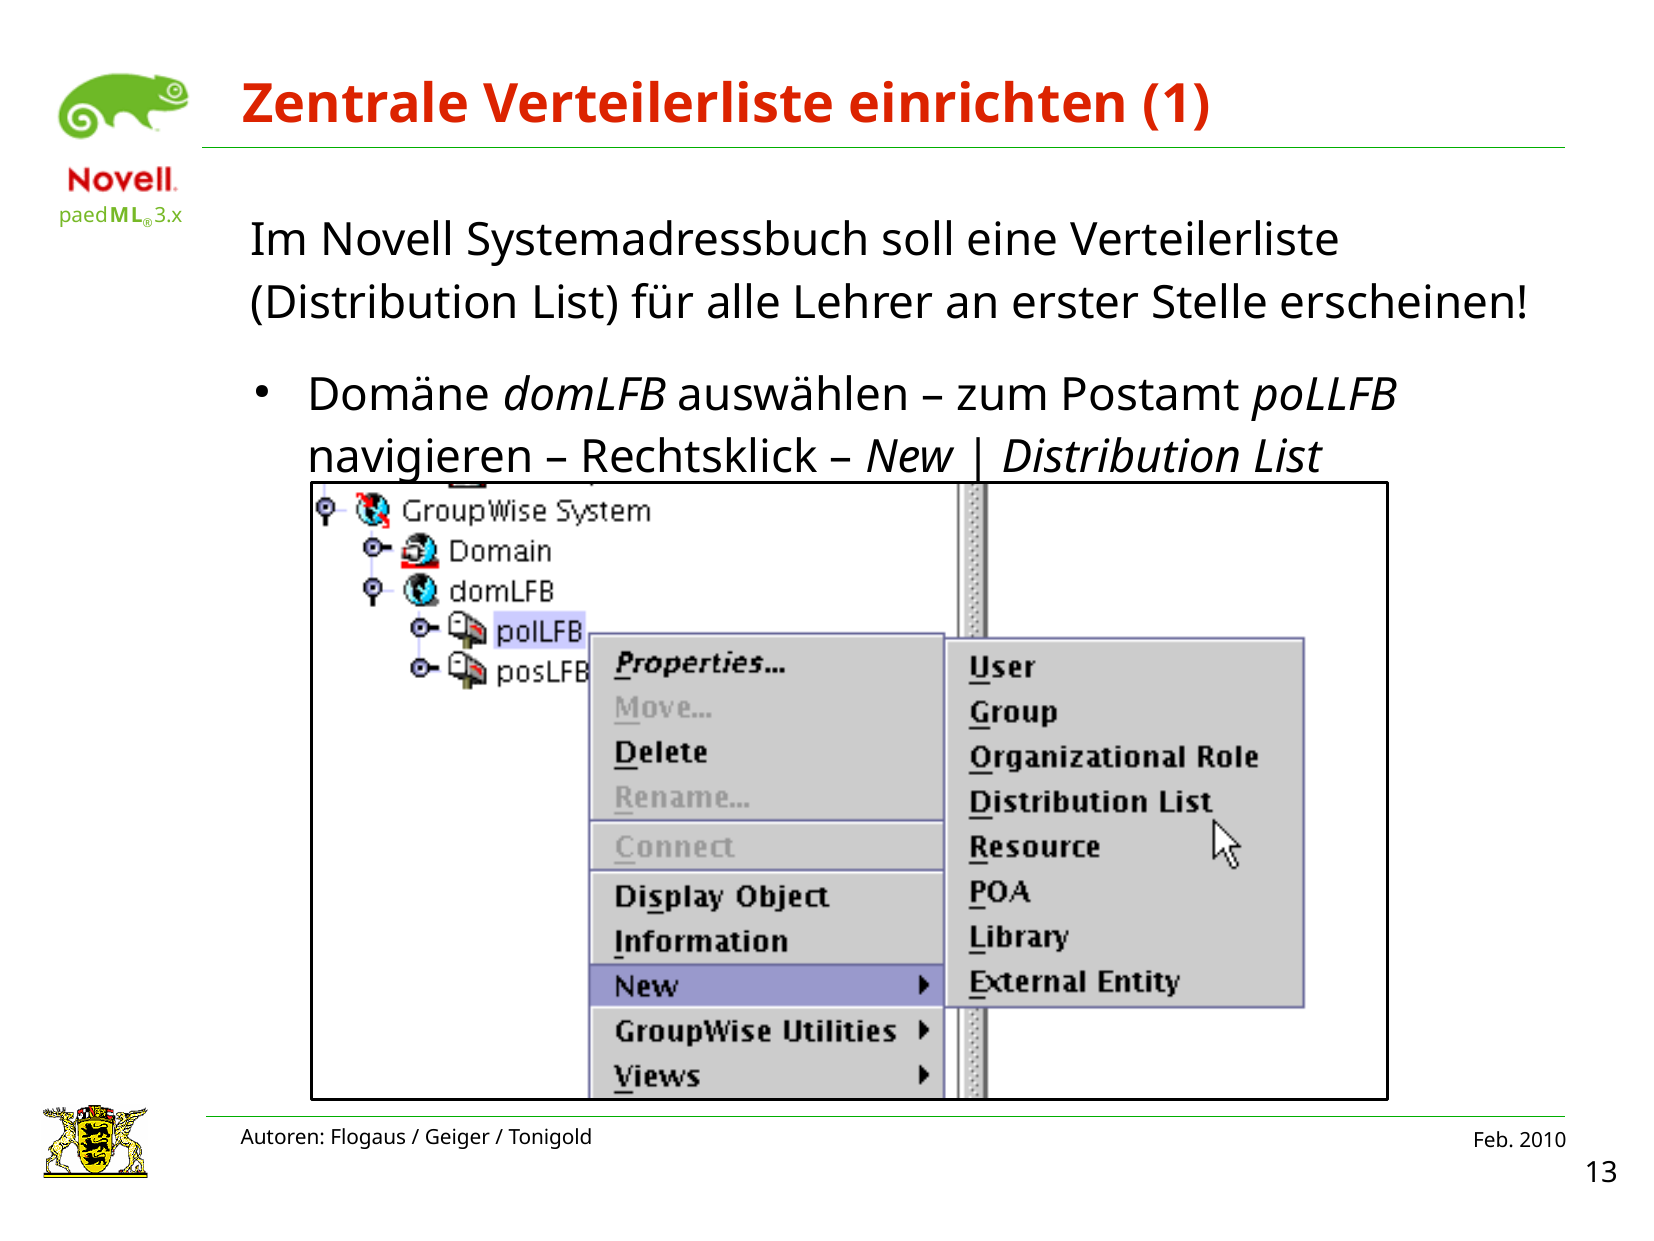

# Zentrale Verteilerliste einrichten (1)
Im Novell Systemadressbuch soll eine Verteilerliste
(Distribution List) für alle Lehrer an erster Stelle erscheinen!
Domäne domLFB auswählen – zum Postamt poLLFB navigieren – Rechtsklick – New | Distribution List
Autoren: Flogaus / Geiger / Tonigold
Feb. 2010
13